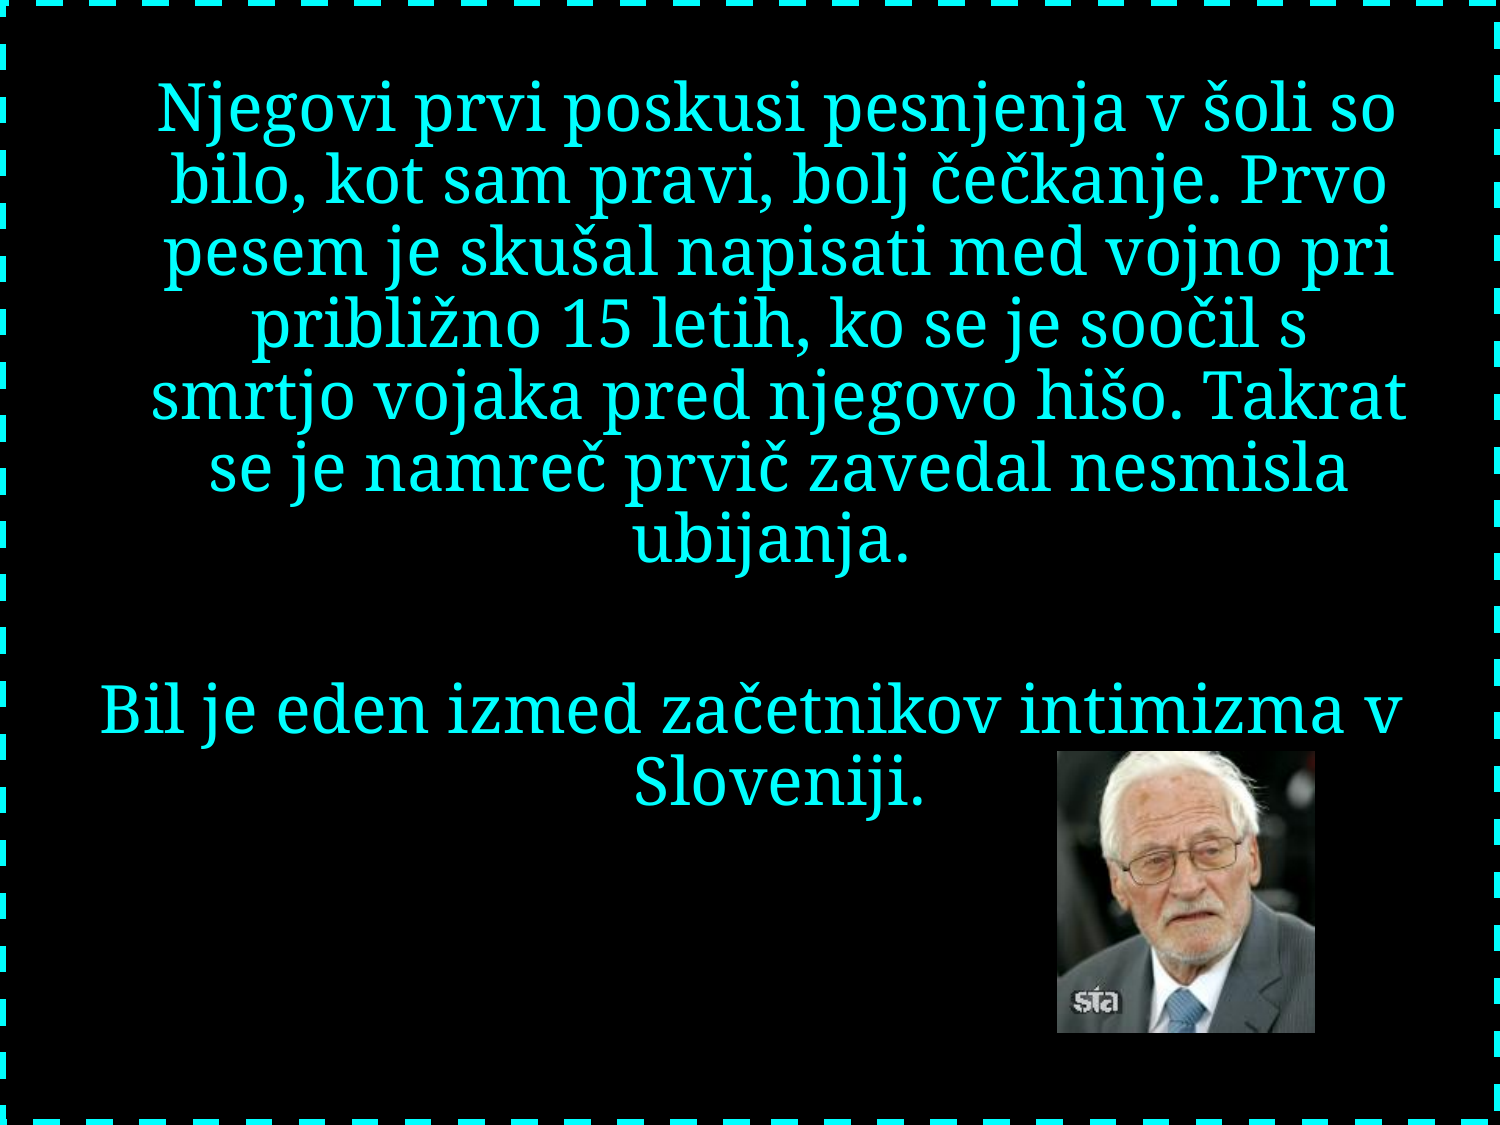

# Njegovi prvi poskusi pesnjenja v šoli so bilo, kot sam pravi, bolj čečkanje. Prvo pesem je skušal napisati med vojno pri približno 15 letih, ko se je soočil s smrtjo vojaka pred njegovo hišo. Takrat se je namreč prvič zavedal nesmisla ubijanja.
Bil je eden izmed začetnikov intimizma v Sloveniji.